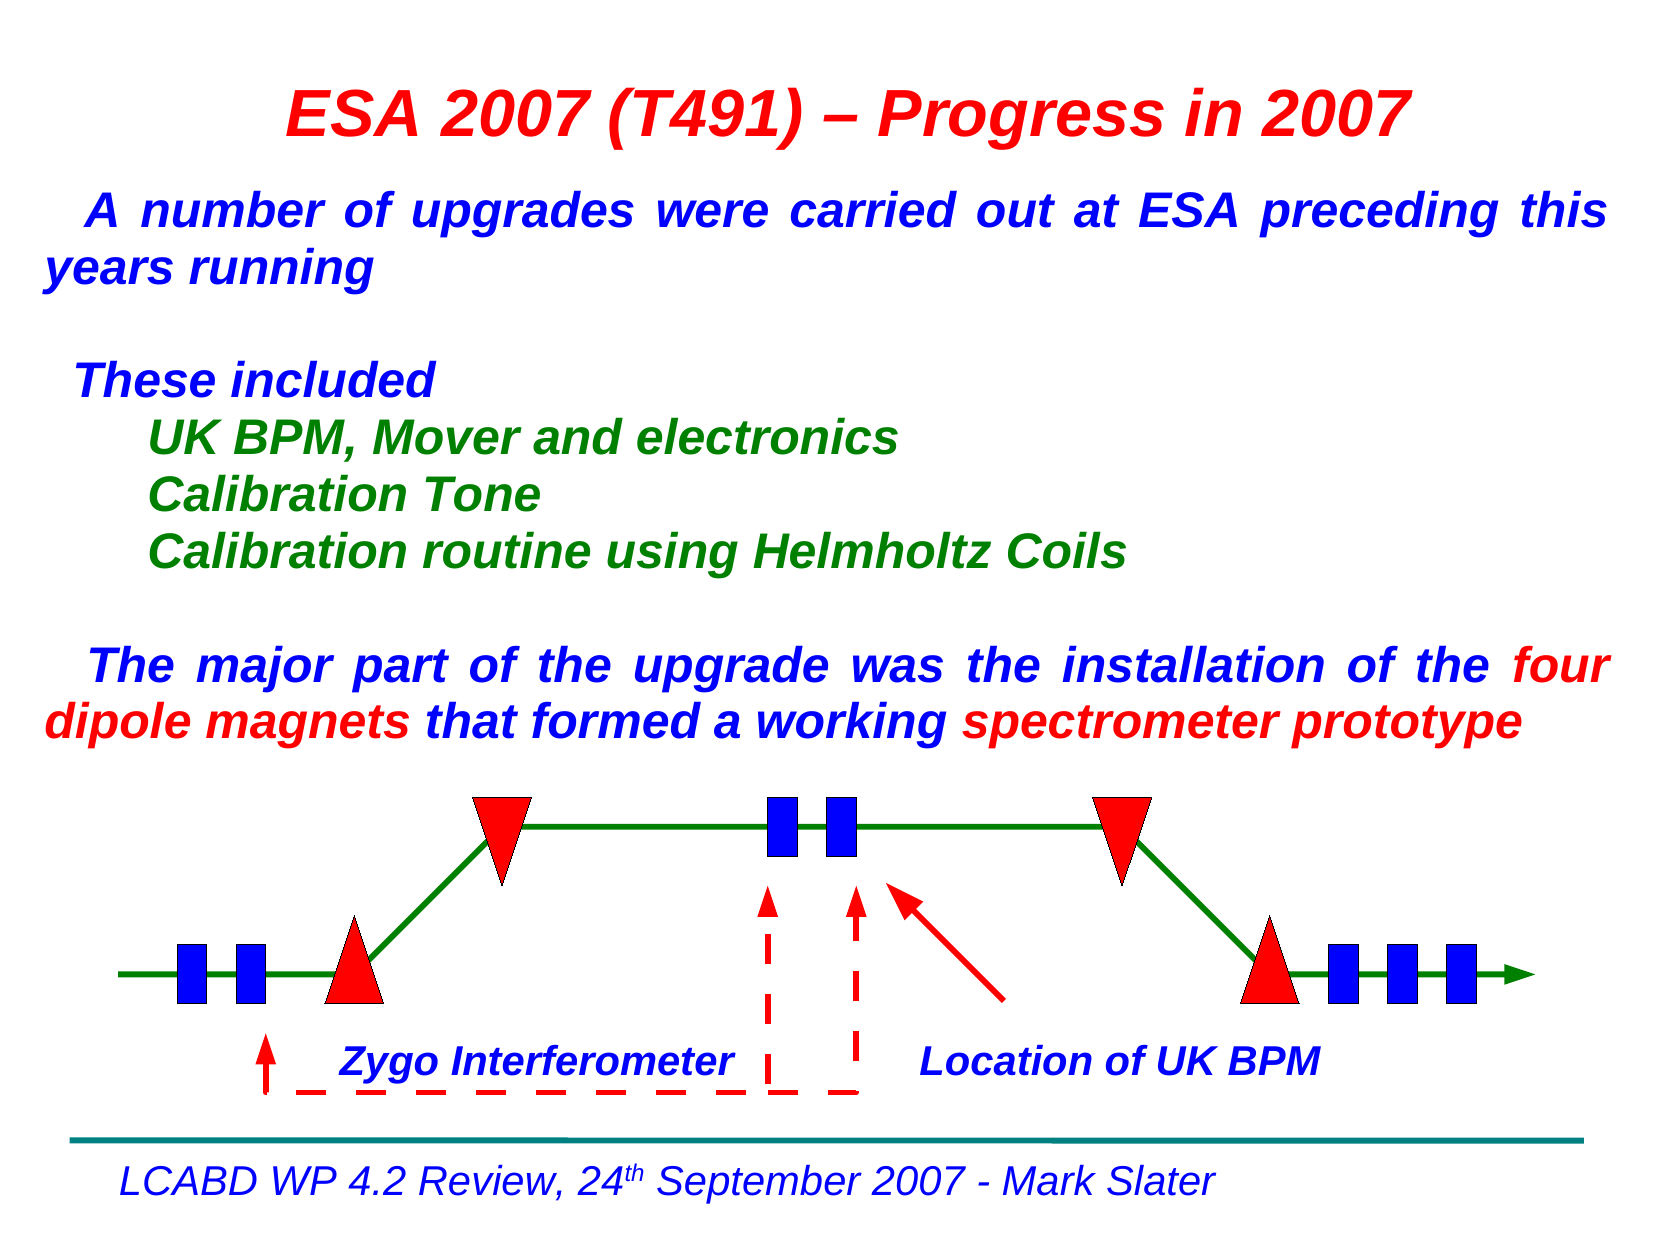

ESA 2007 (T491) – Progress in 2007
 A number of upgrades were carried out at ESA preceding this years running
 These included
 UK BPM, Mover and electronics
 Calibration Tone
 Calibration routine using Helmholtz Coils
 The major part of the upgrade was the installation of the four dipole magnets that formed a working spectrometer prototype
Zygo Interferometer
Location of UK BPM
LCABD WP 4.2 Review, 24th September 2007 - Mark Slater